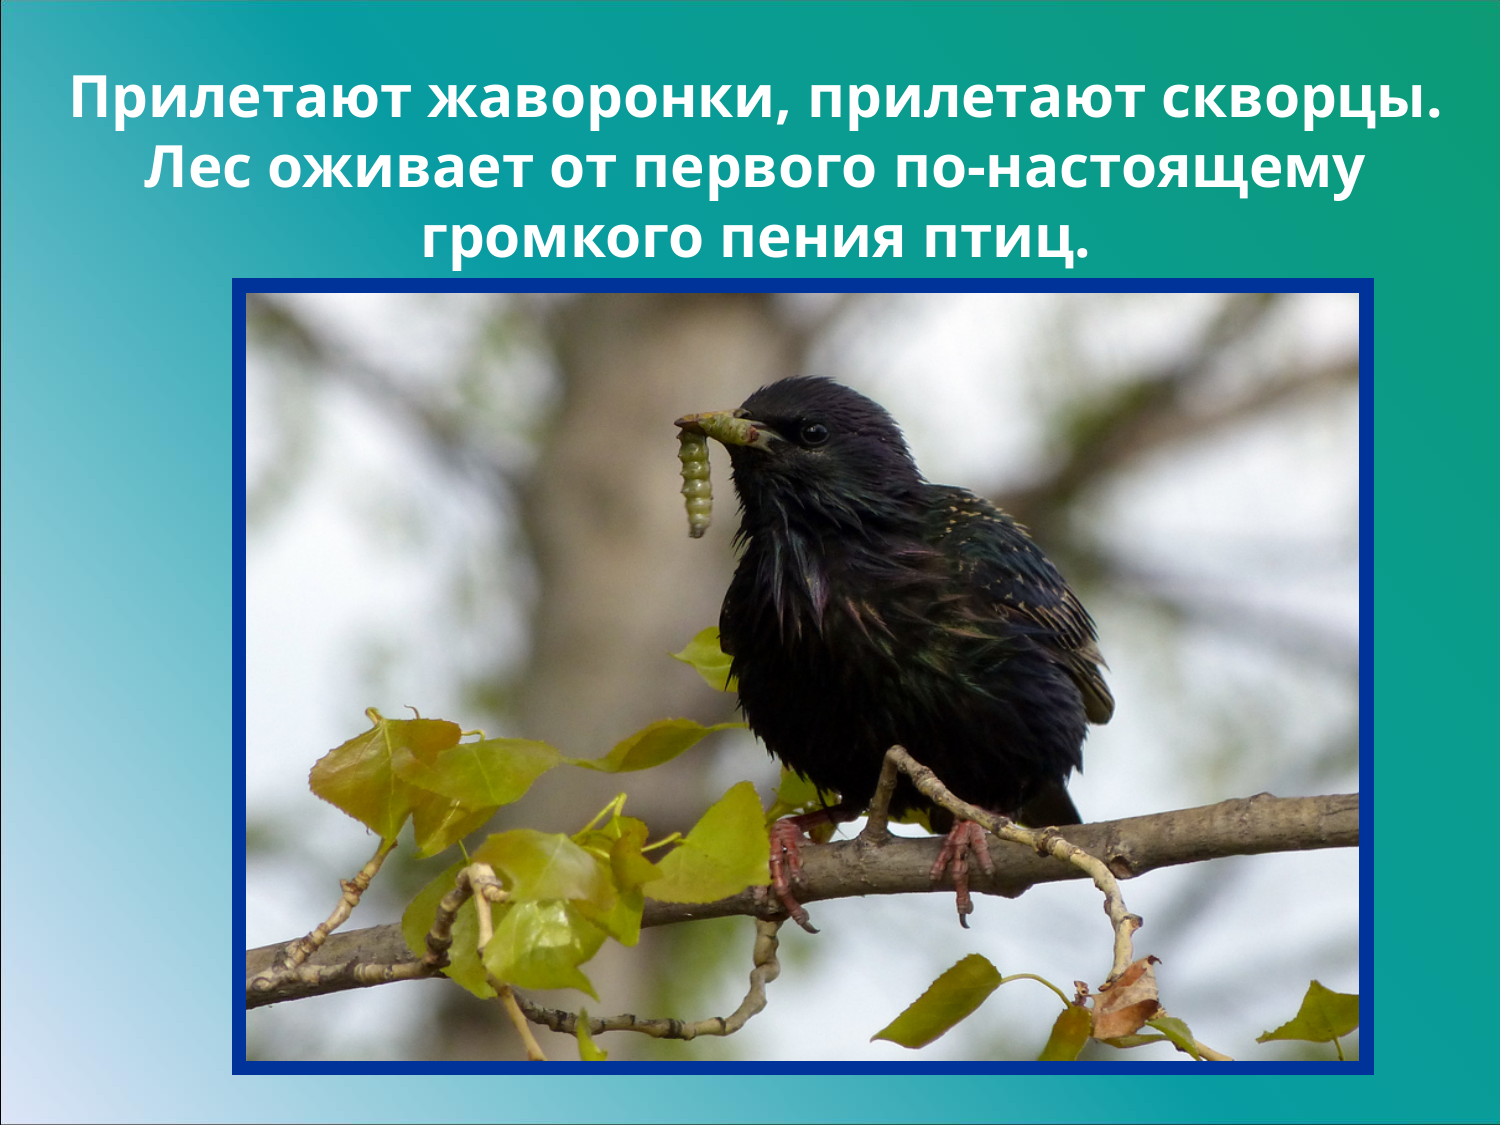

# Прилетают жаворонки, прилетают скворцы. Лес оживает от первого по-настоящему громкого пения птиц.